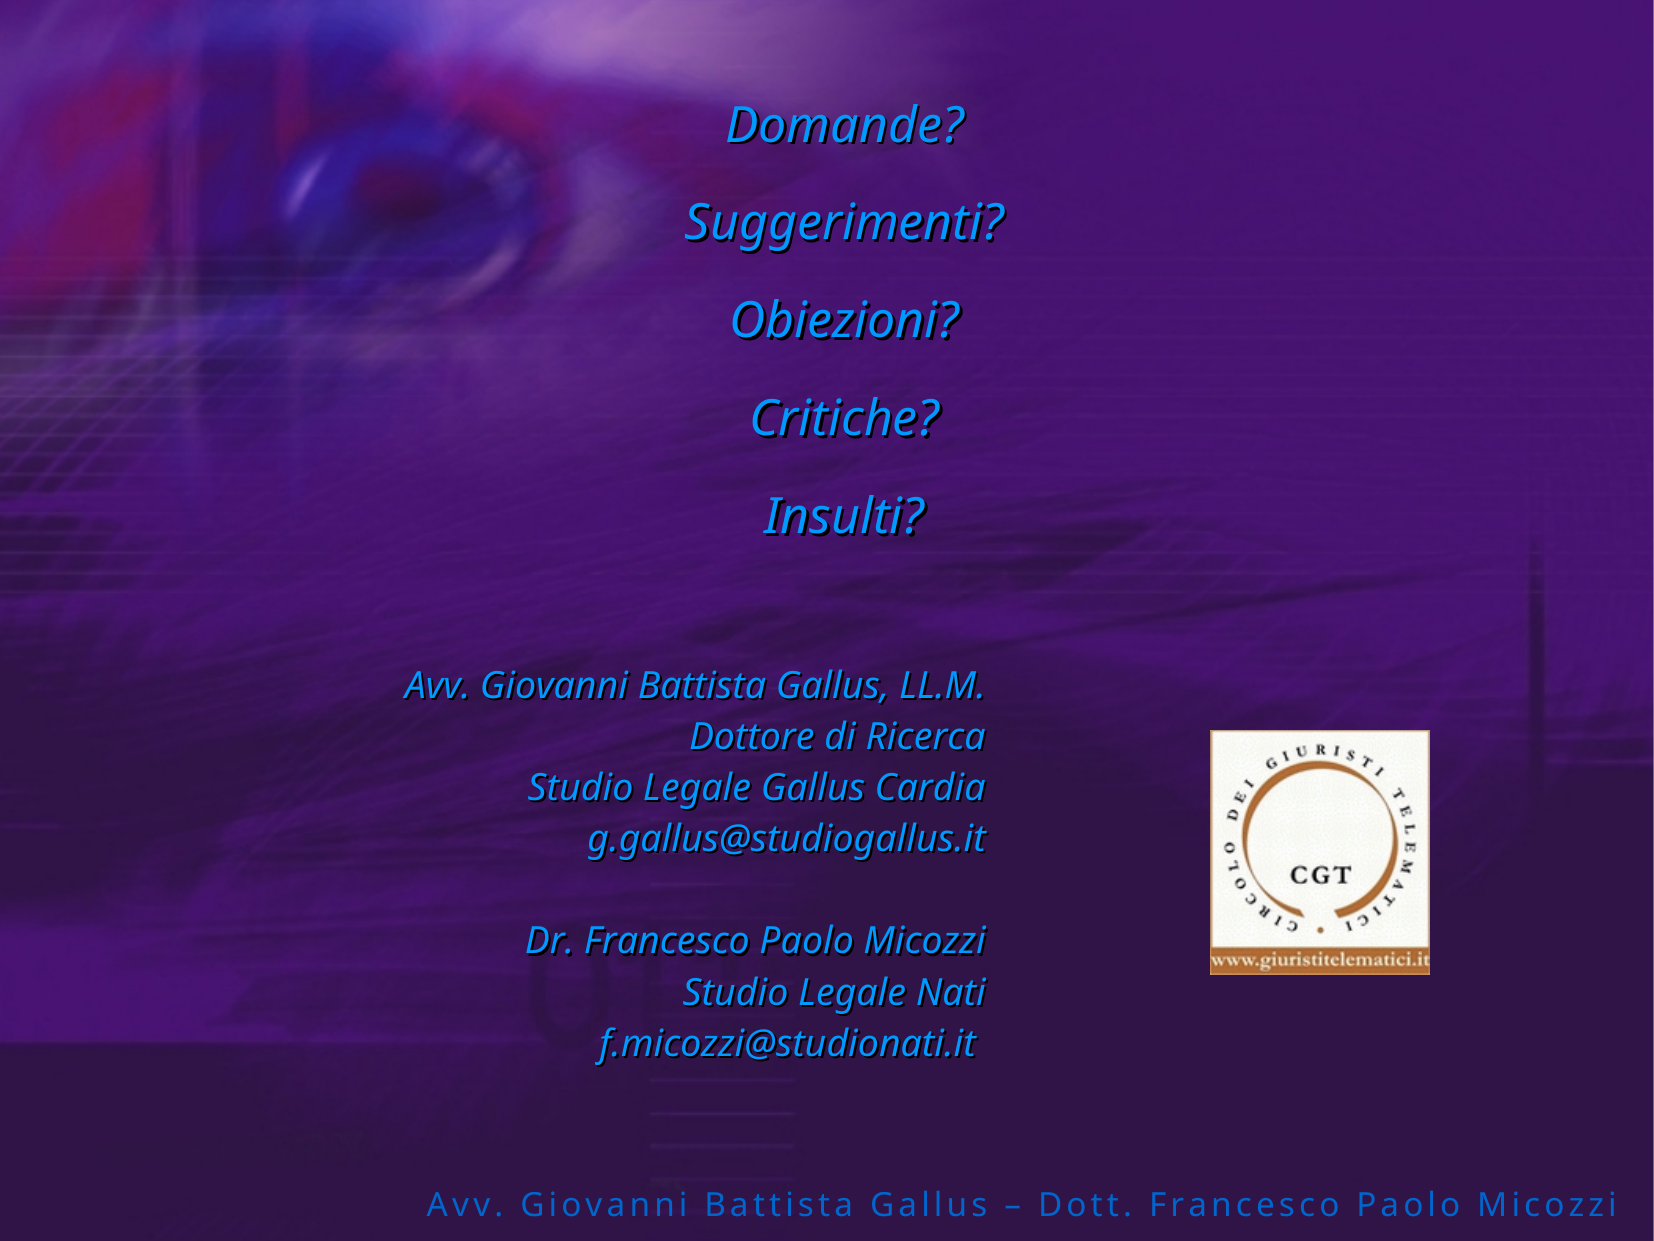

#
Domande?
Suggerimenti?
Obiezioni?
Critiche?
Insulti?
Avv. Giovanni Battista Gallus, LL.M.
Dottore di Ricerca
Studio Legale Gallus Cardia
g.gallus@studiogallus.it
Dr. Francesco Paolo Micozzi
Studio Legale Nati
f.micozzi@studionati.it
dott. Francesco Paolo Micozzi - f.micozzi@studionati.it